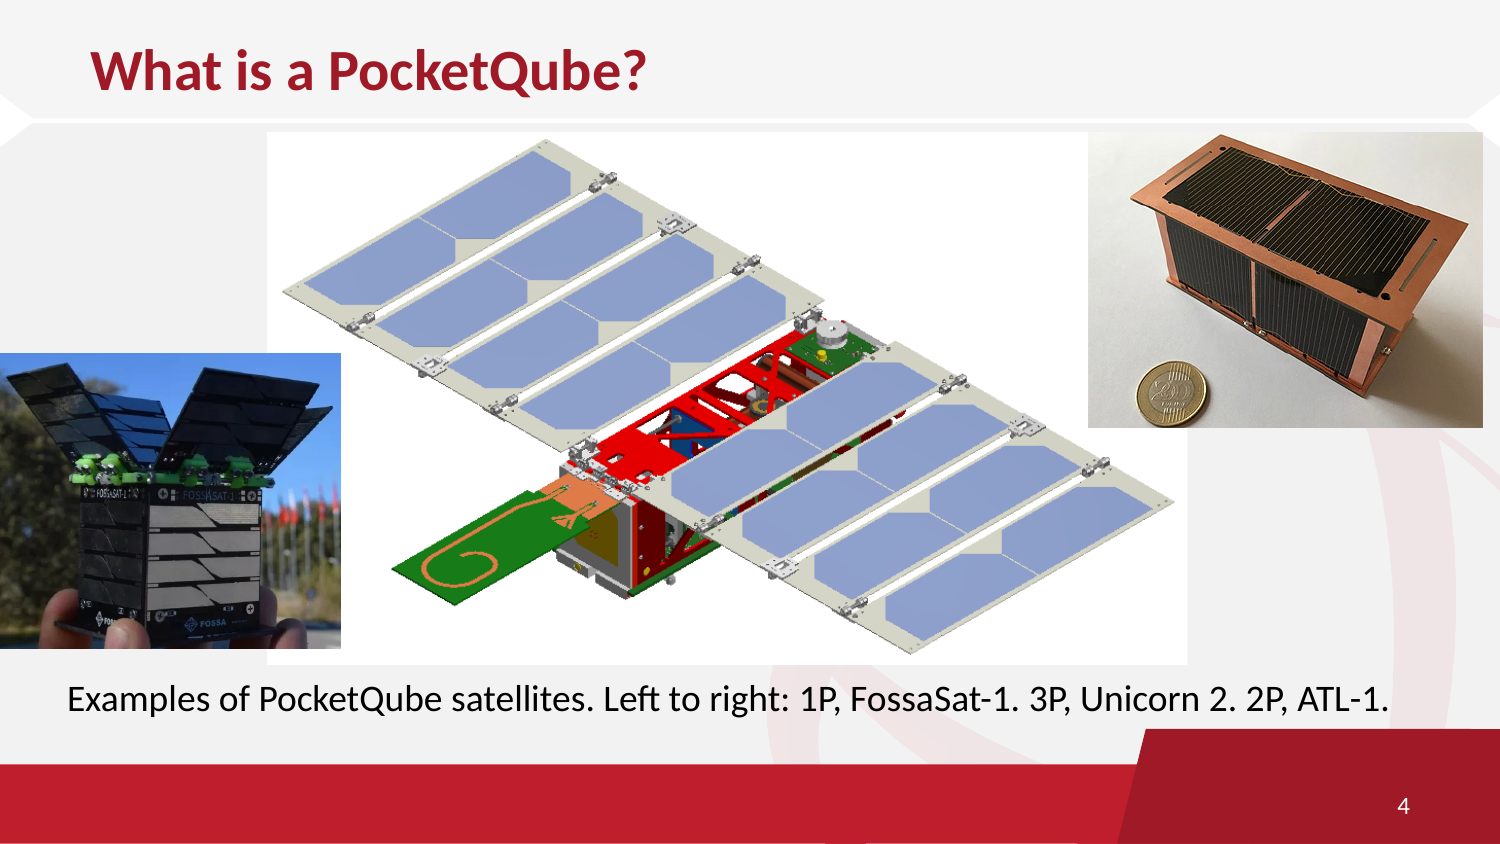

# What is a PocketQube?
Examples of PocketQube satellites. Left to right: 1P, FossaSat-1. 3P, Unicorn 2. 2P, ATL-1.